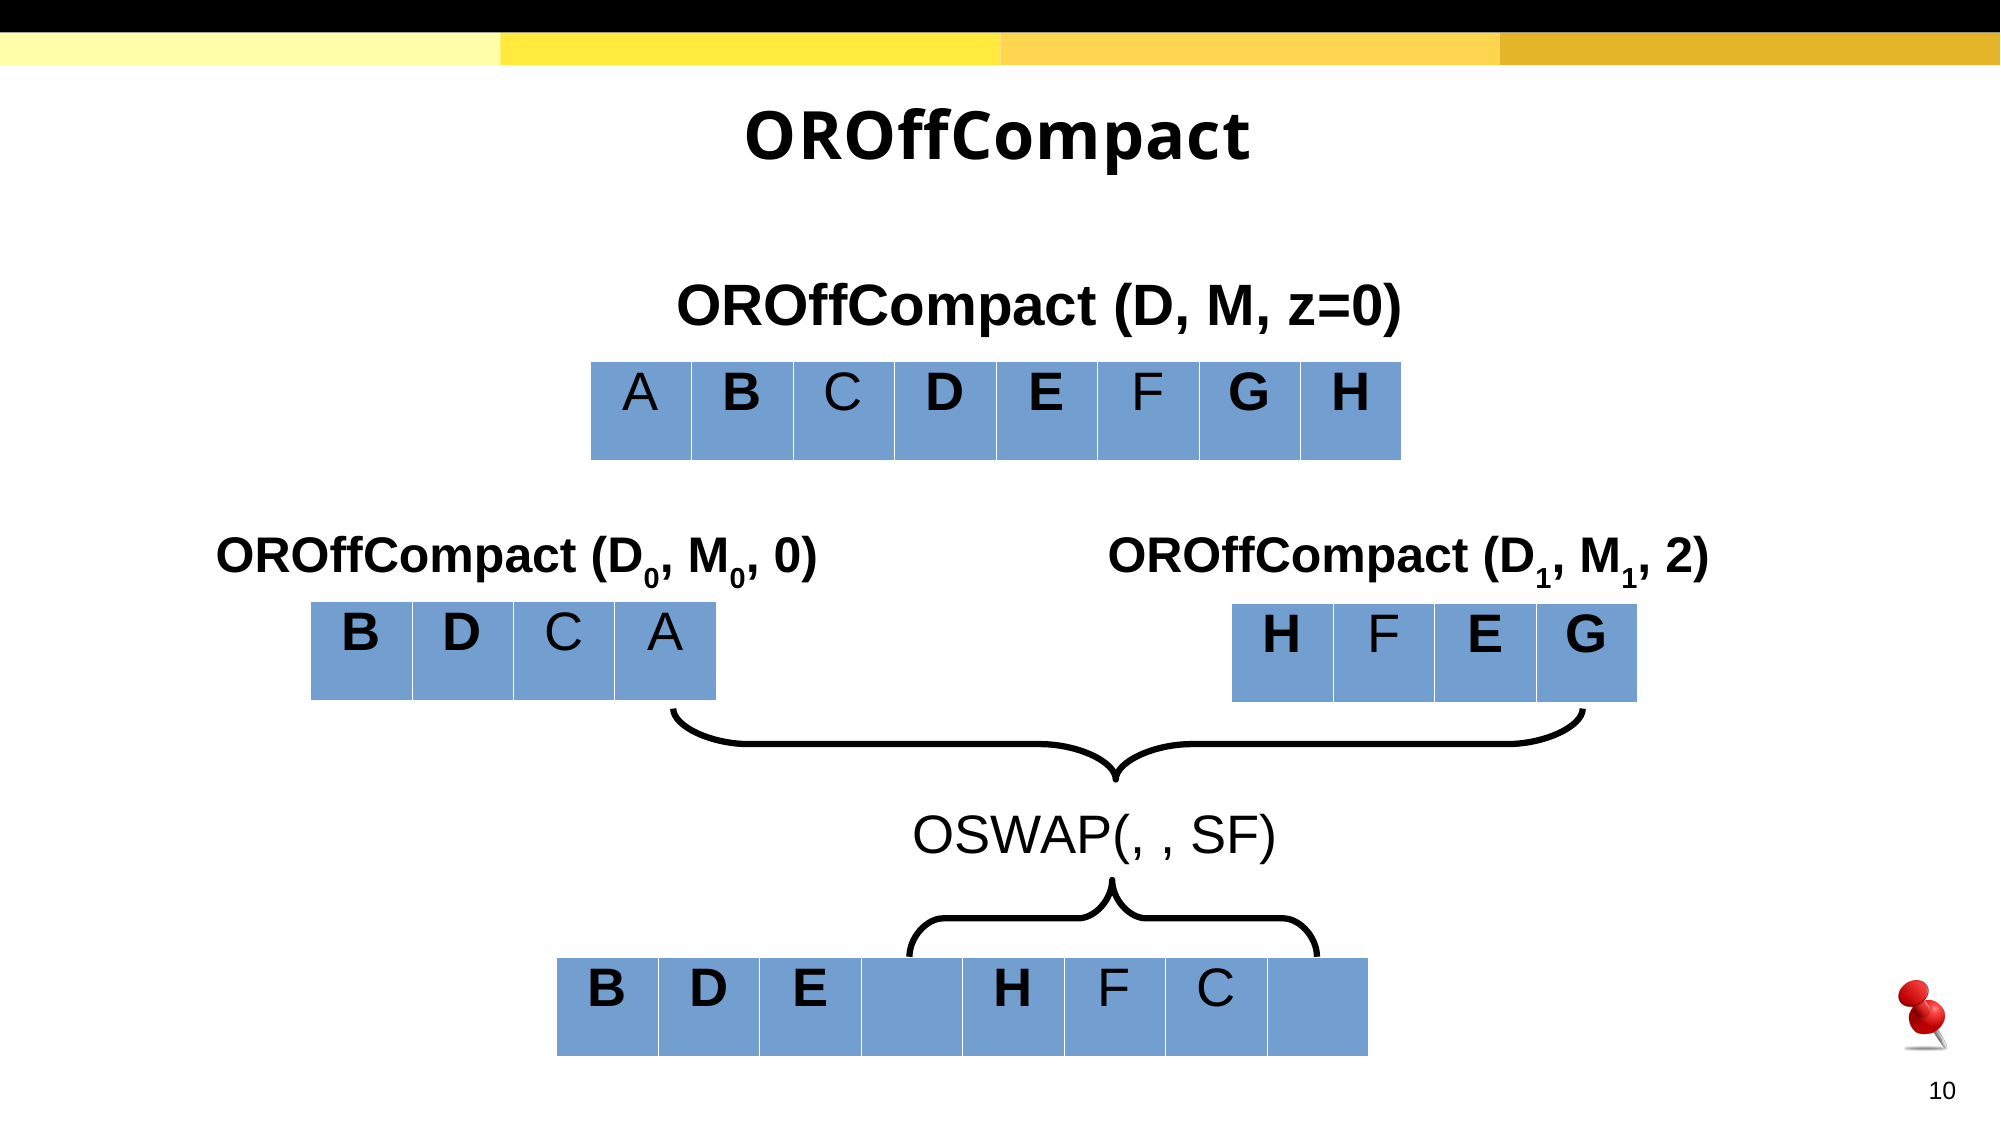

# OROffCompact
OROffCompact (D, M, z=0)
| A | B | C | D | E | F | G | H |
| --- | --- | --- | --- | --- | --- | --- | --- |
OROffCompact (D0, M0, 0)
OROffCompact (D1, M1, 2)
| B | D | C | A |
| --- | --- | --- | --- |
| H | F | E | G |
| --- | --- | --- | --- |
OSWAP(, , SF)
| B | D | E | | H | F | C | |
| --- | --- | --- | --- | --- | --- | --- | --- |
10